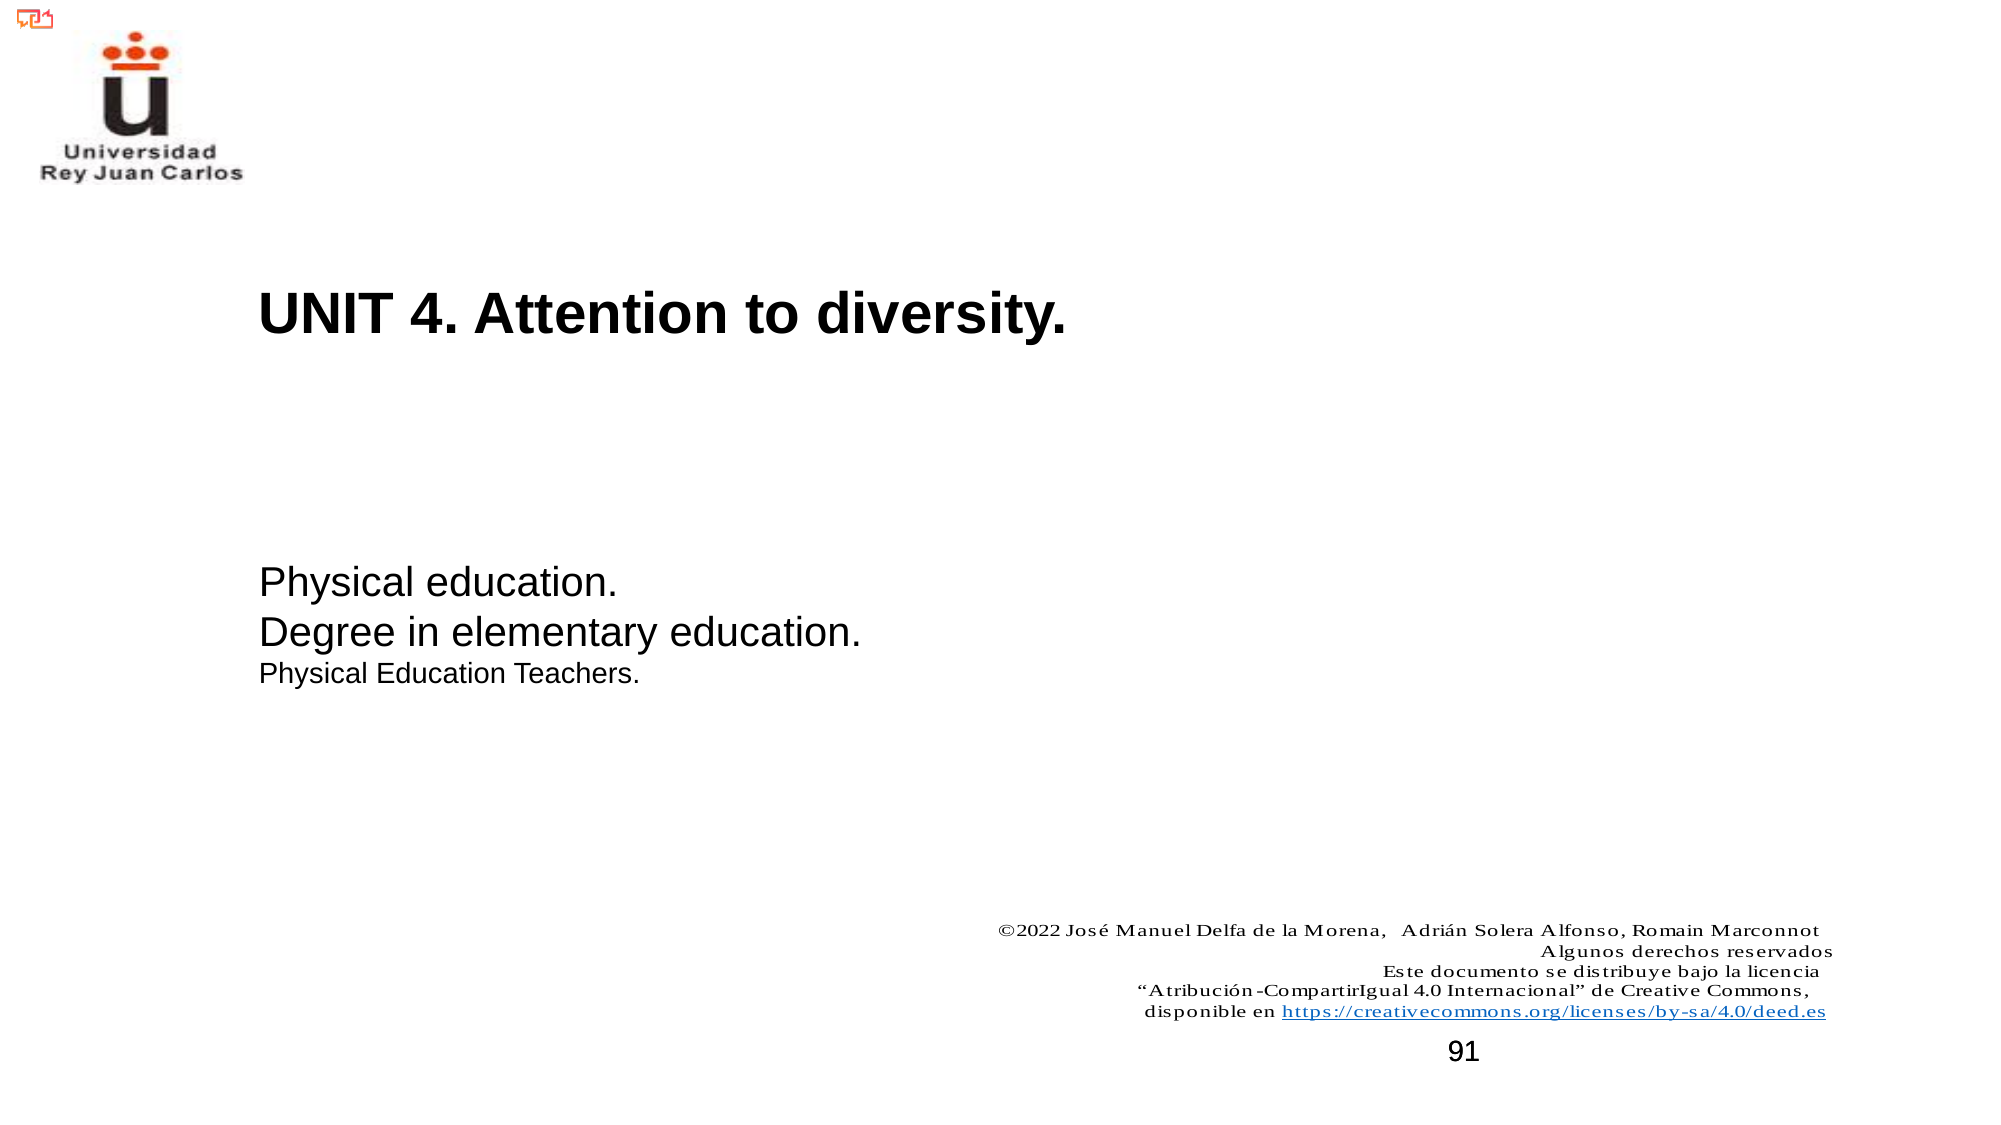

UNIT 4. Attention to diversity.
Physical education.
Degree in elementary education.
Physical Education Teachers.